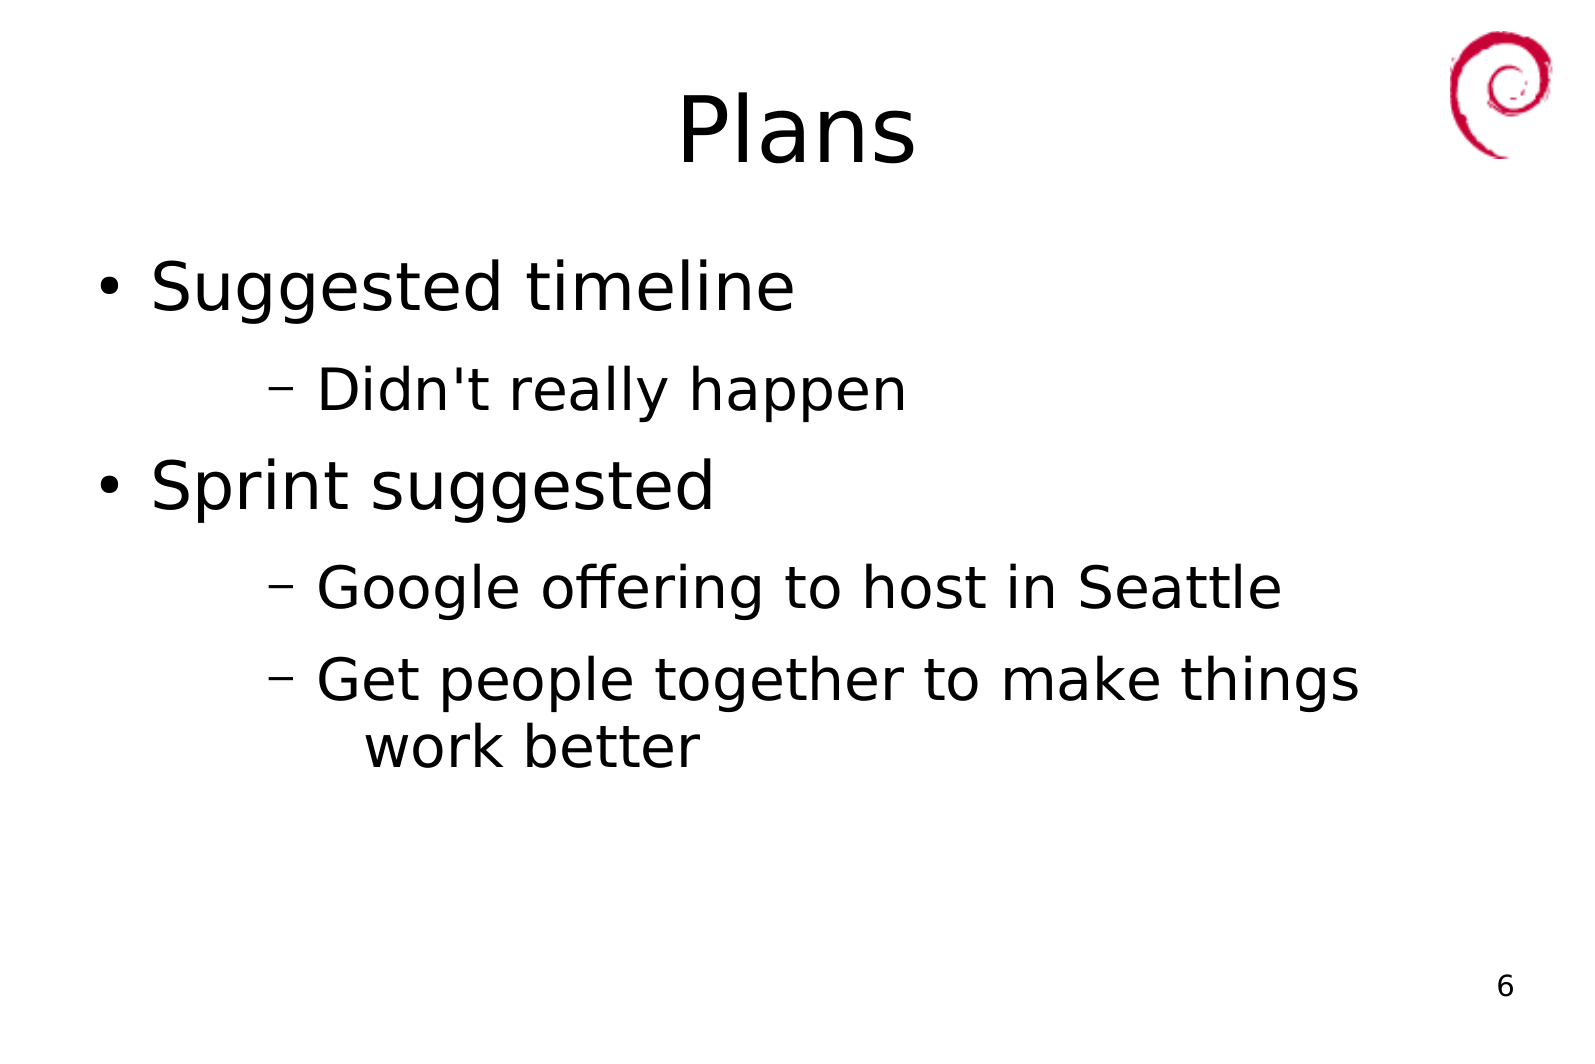

# Plans
Suggested timeline
Didn't really happen
Sprint suggested
Google offering to host in Seattle
Get people together to make things work better
6